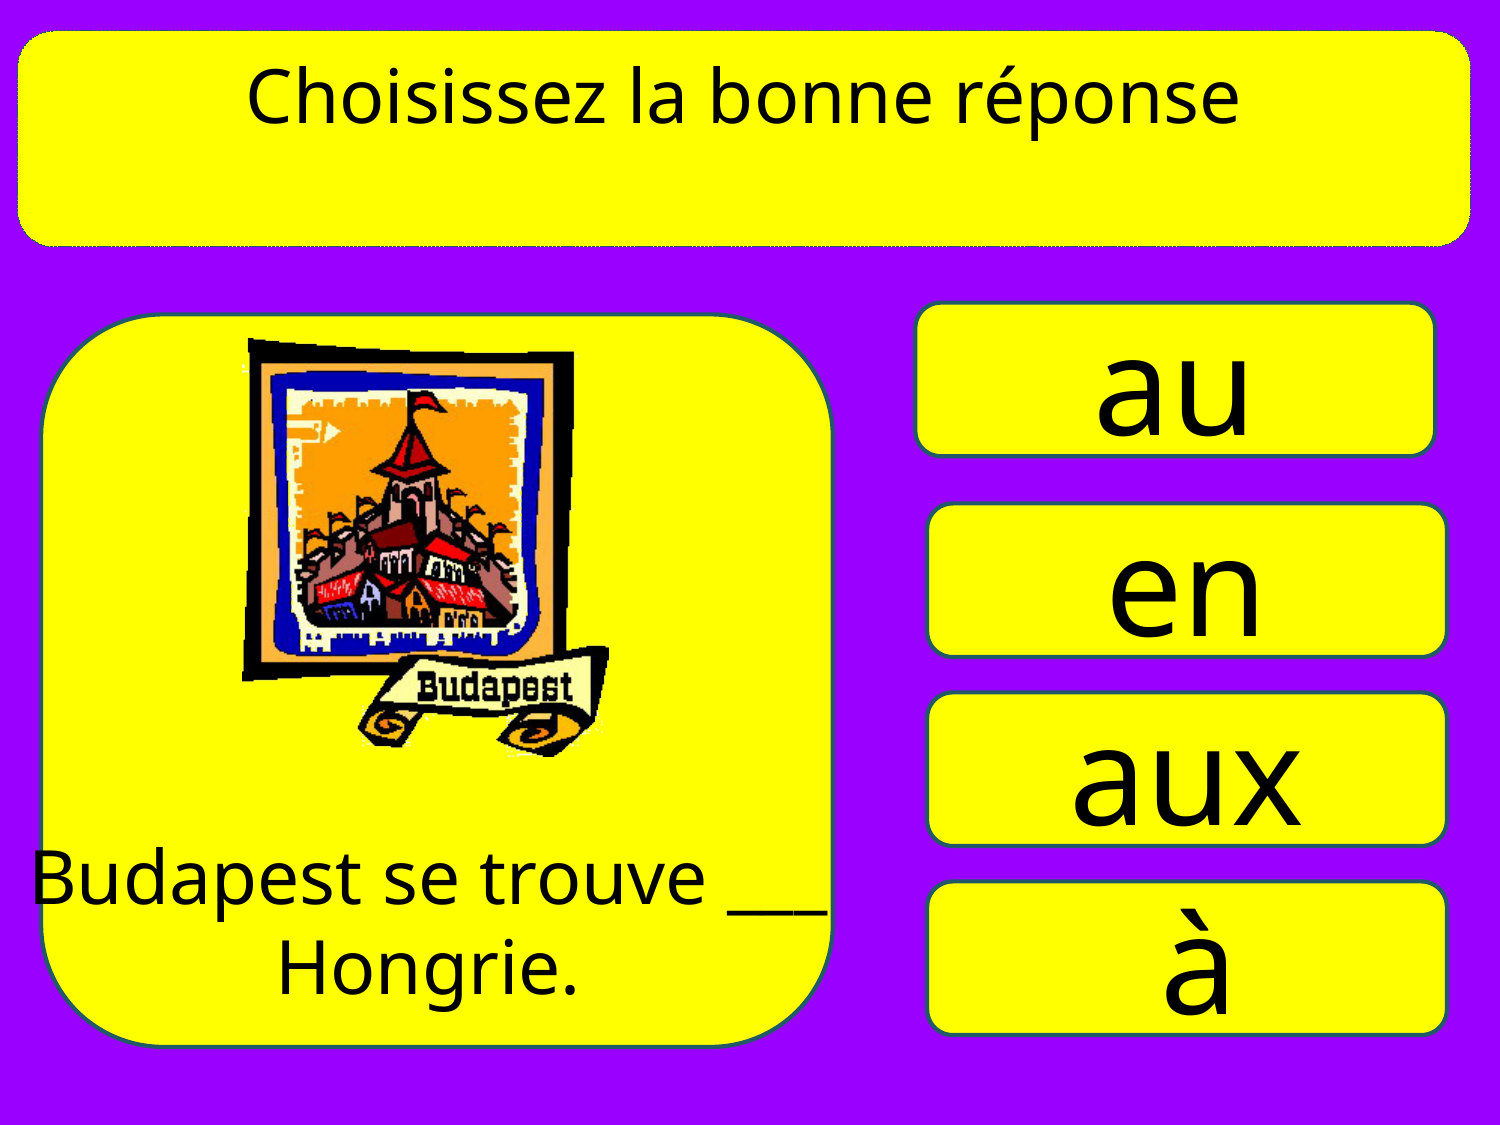

Choisissez la bonne réponse
au
en
aux
Budapest se trouve ___ Hongrie.
à